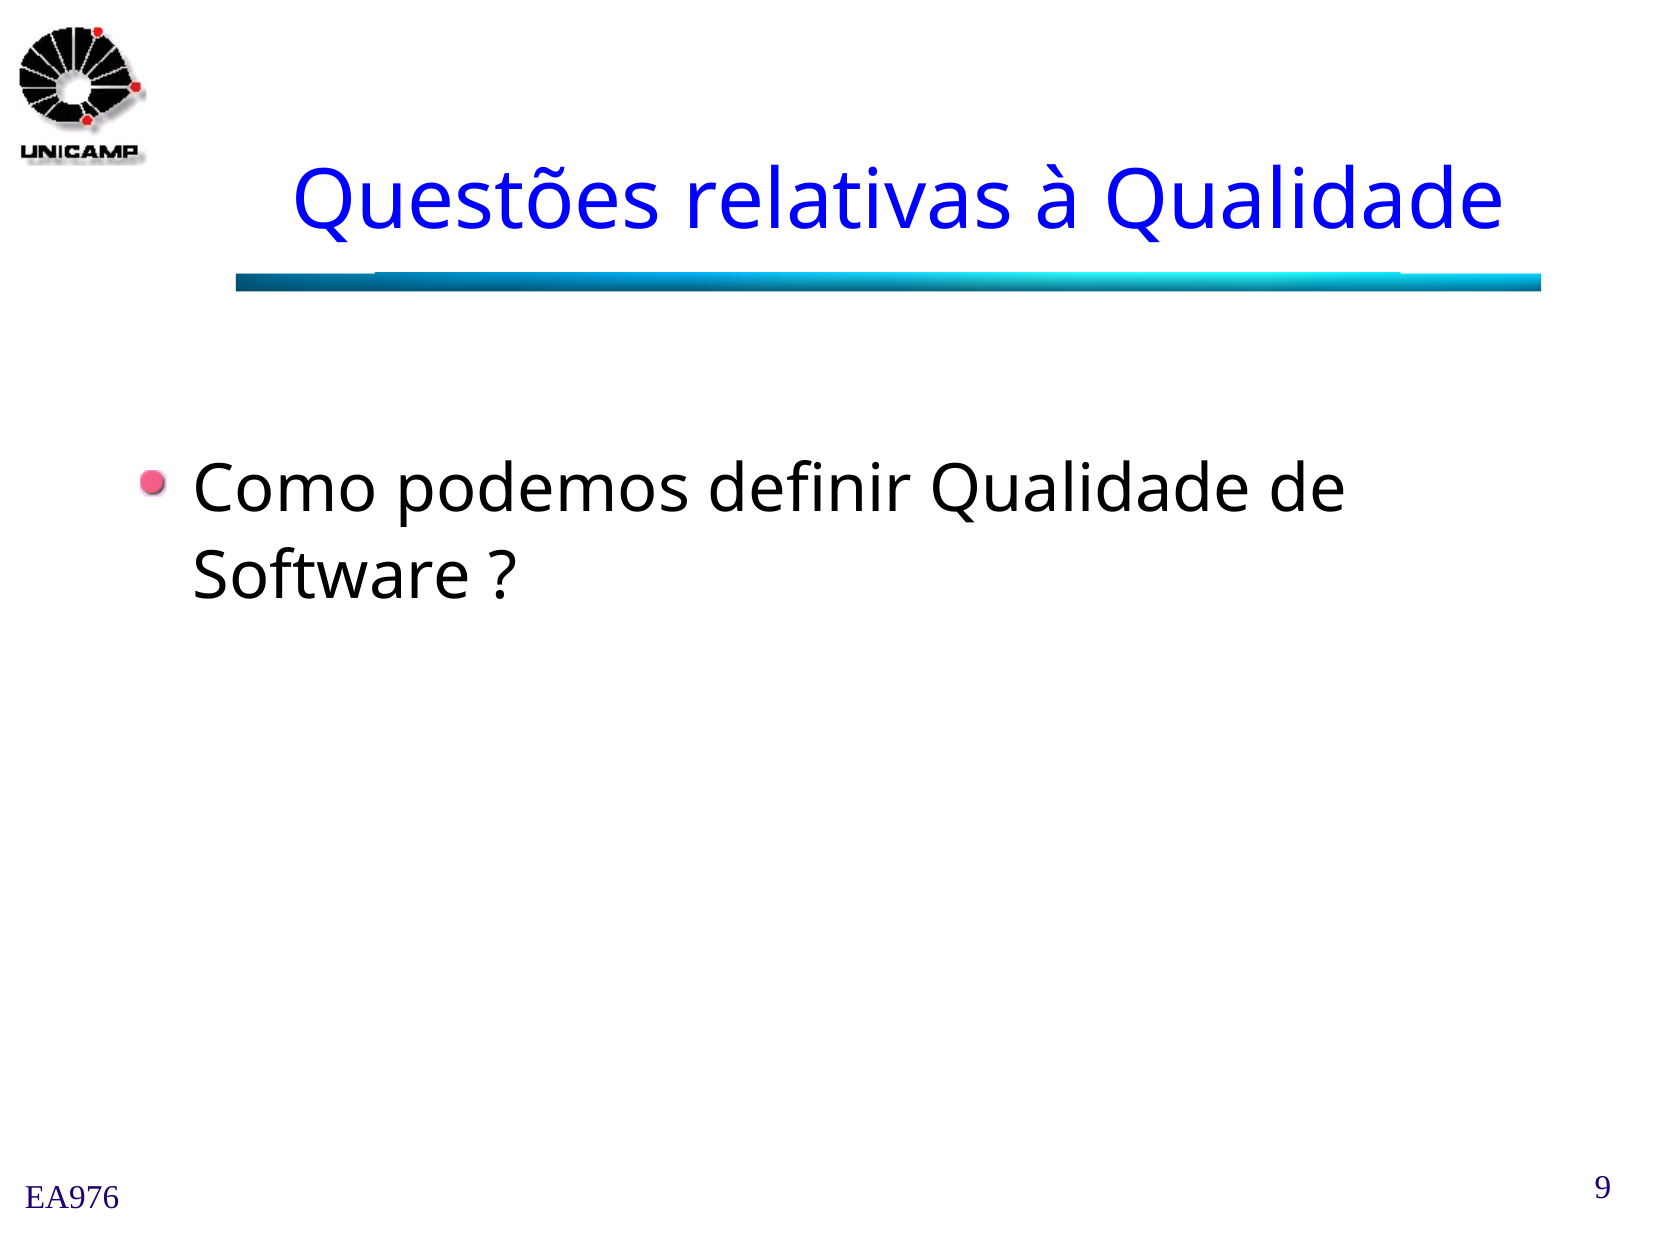

# Questões relativas à Qualidade
Como podemos definir Qualidade de Software ?
9